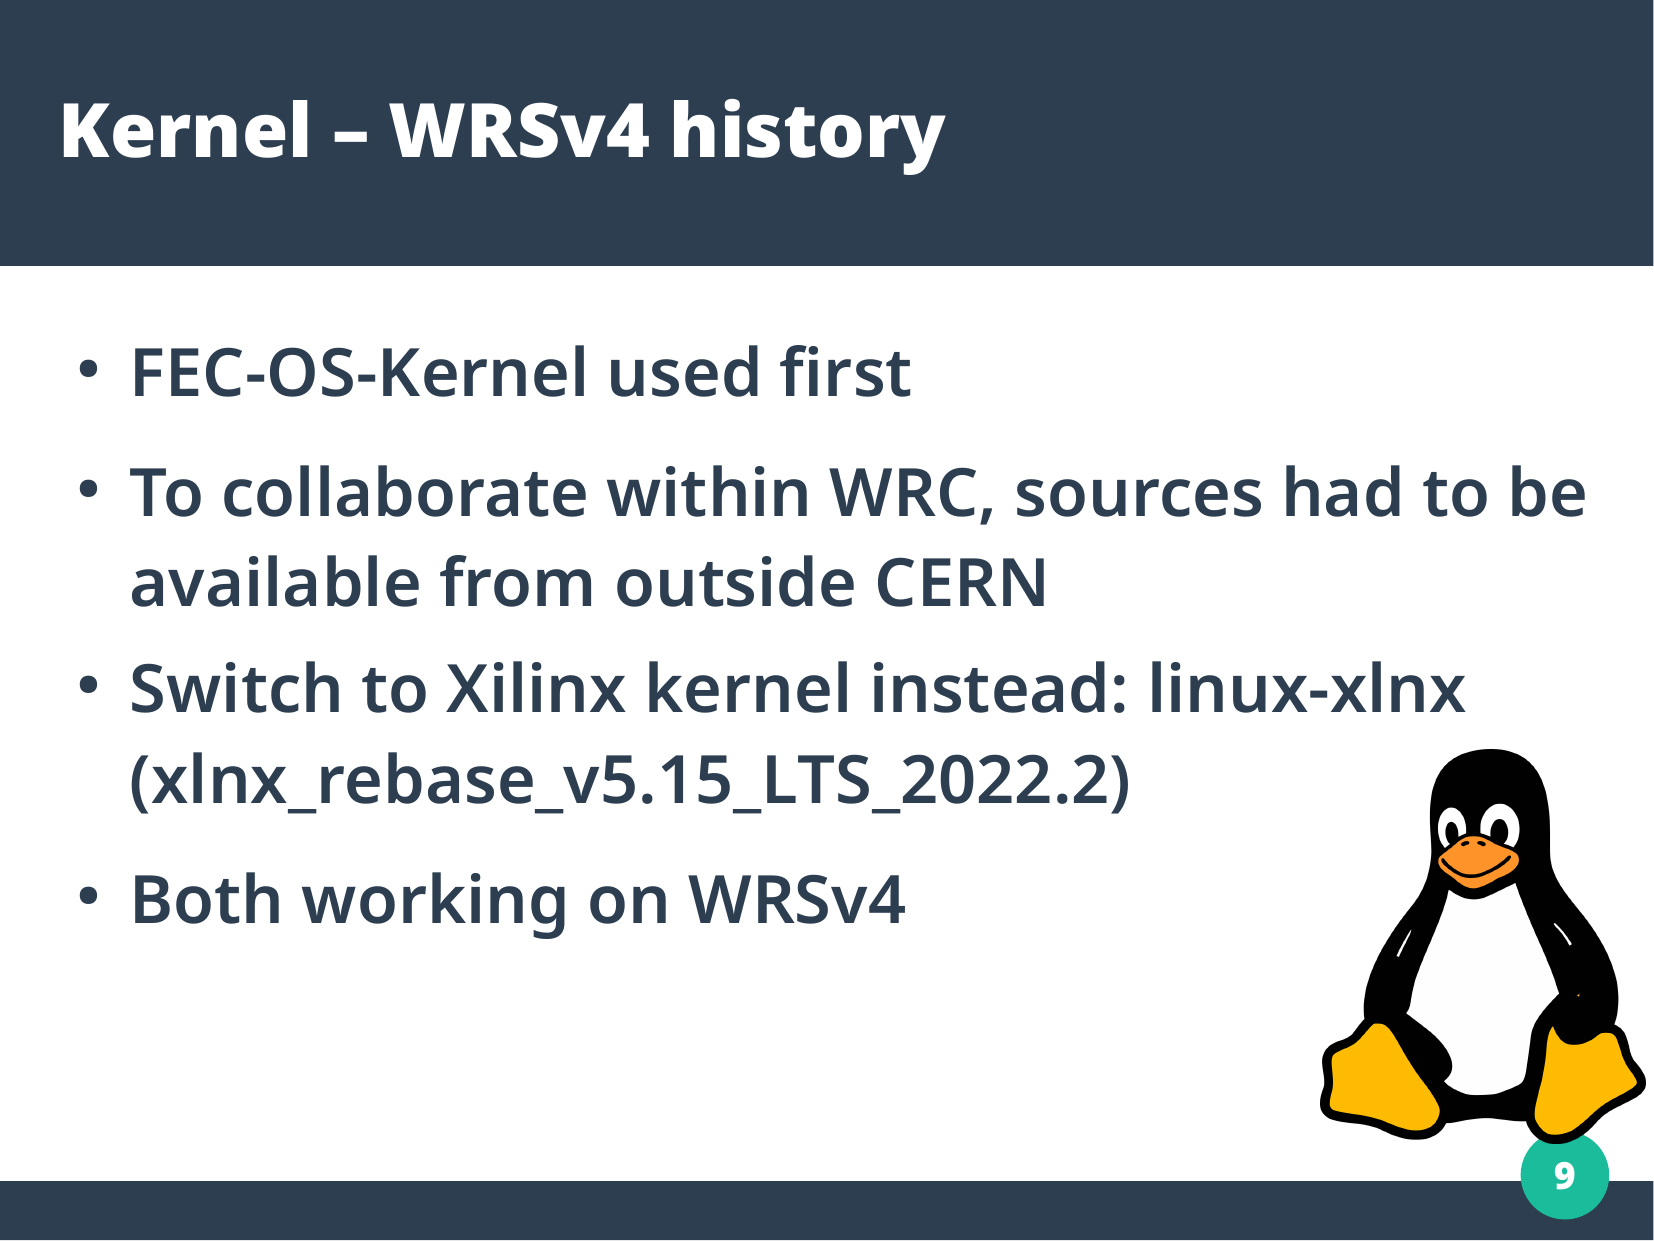

# Kernel – WRSv4 history
FEC-OS-Kernel used first
To collaborate within WRC, sources had to be available from outside CERN
Switch to Xilinx kernel instead: linux-xlnx (xlnx_rebase_v5.15_LTS_2022.2)
Both working on WRSv4
9